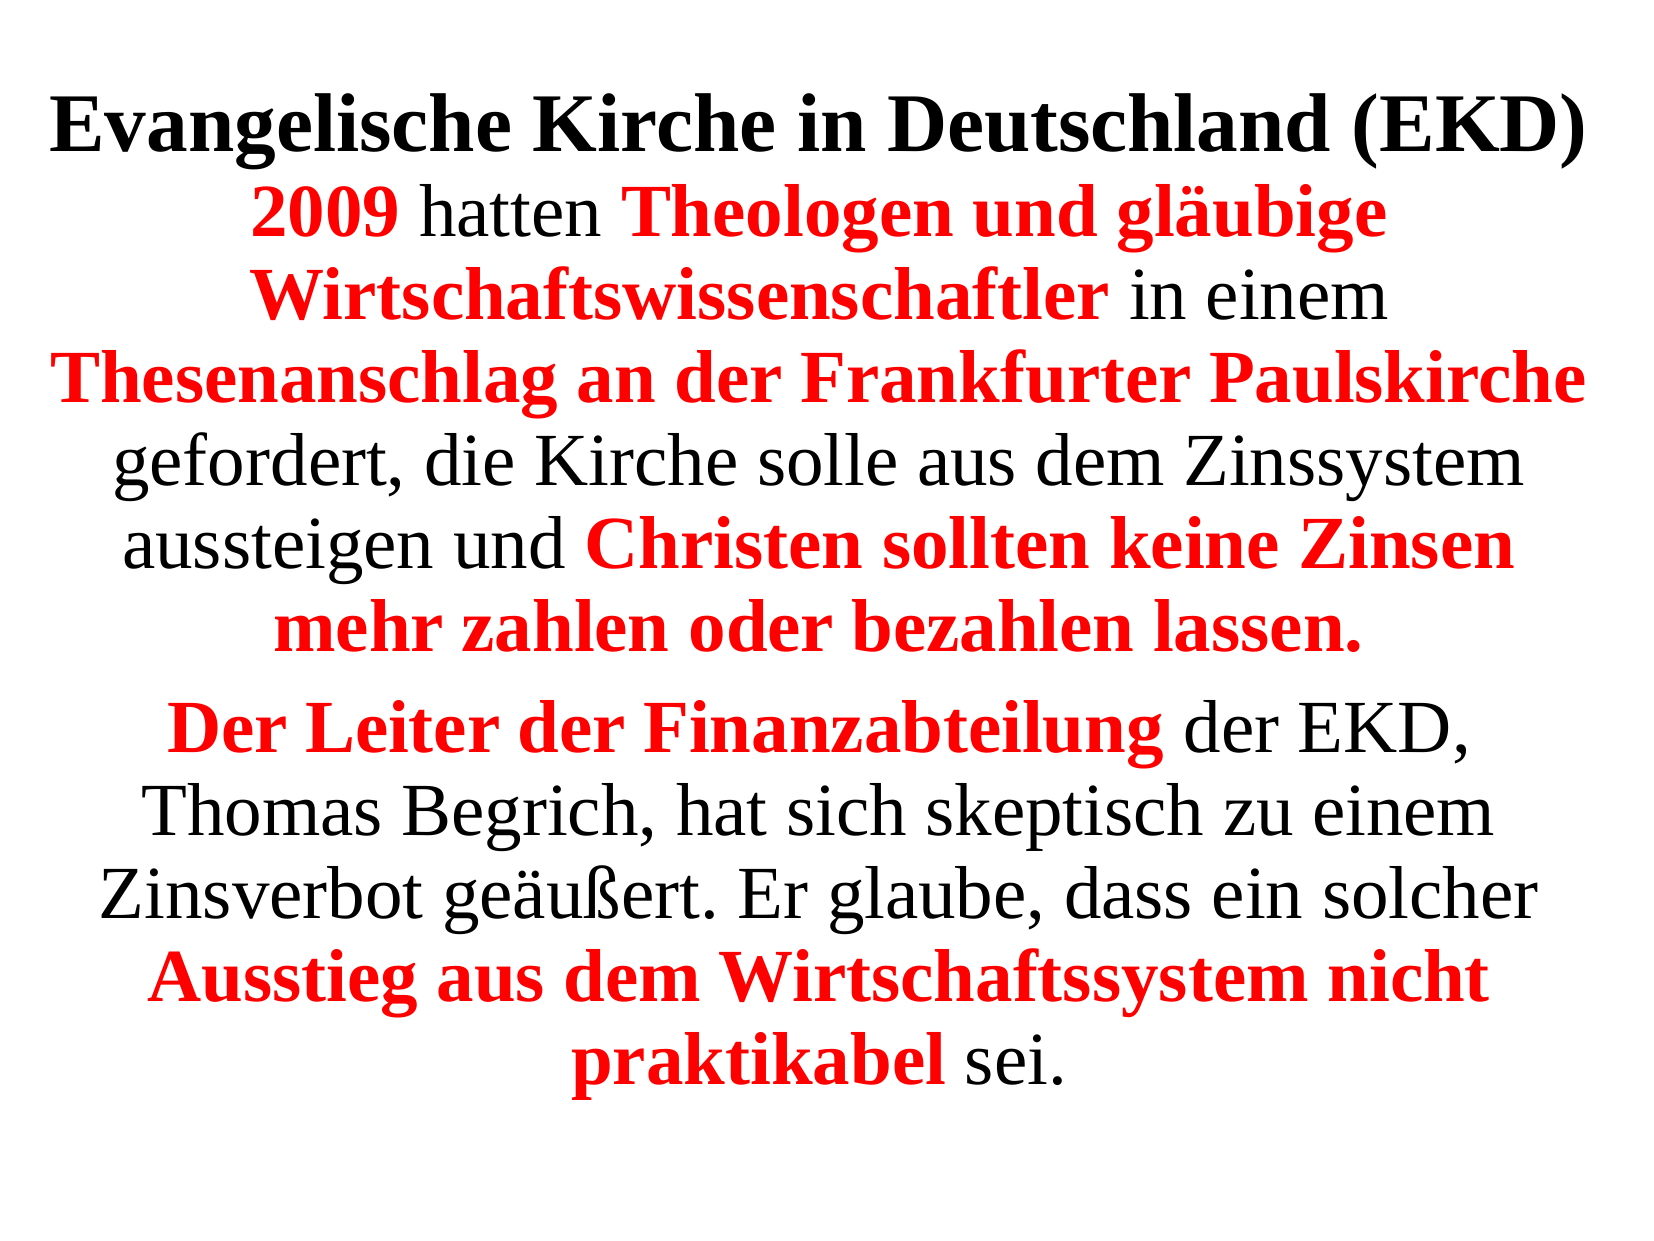

Evangelische Kirche in Deutschland (EKD)
2009 hatten Theologen und gläubige Wirtschaftswissenschaftler in einem Thesenanschlag an der Frankfurter Paulskirche gefordert, die Kirche solle aus dem Zinssystem aussteigen und Christen sollten keine Zinsen mehr zahlen oder bezahlen lassen.
Der Leiter der Finanzabteilung der EKD, Thomas Begrich, hat sich skeptisch zu einem Zinsverbot geäußert. Er glaube, dass ein solcher Ausstieg aus dem Wirtschaftssystem nicht praktikabel sei.